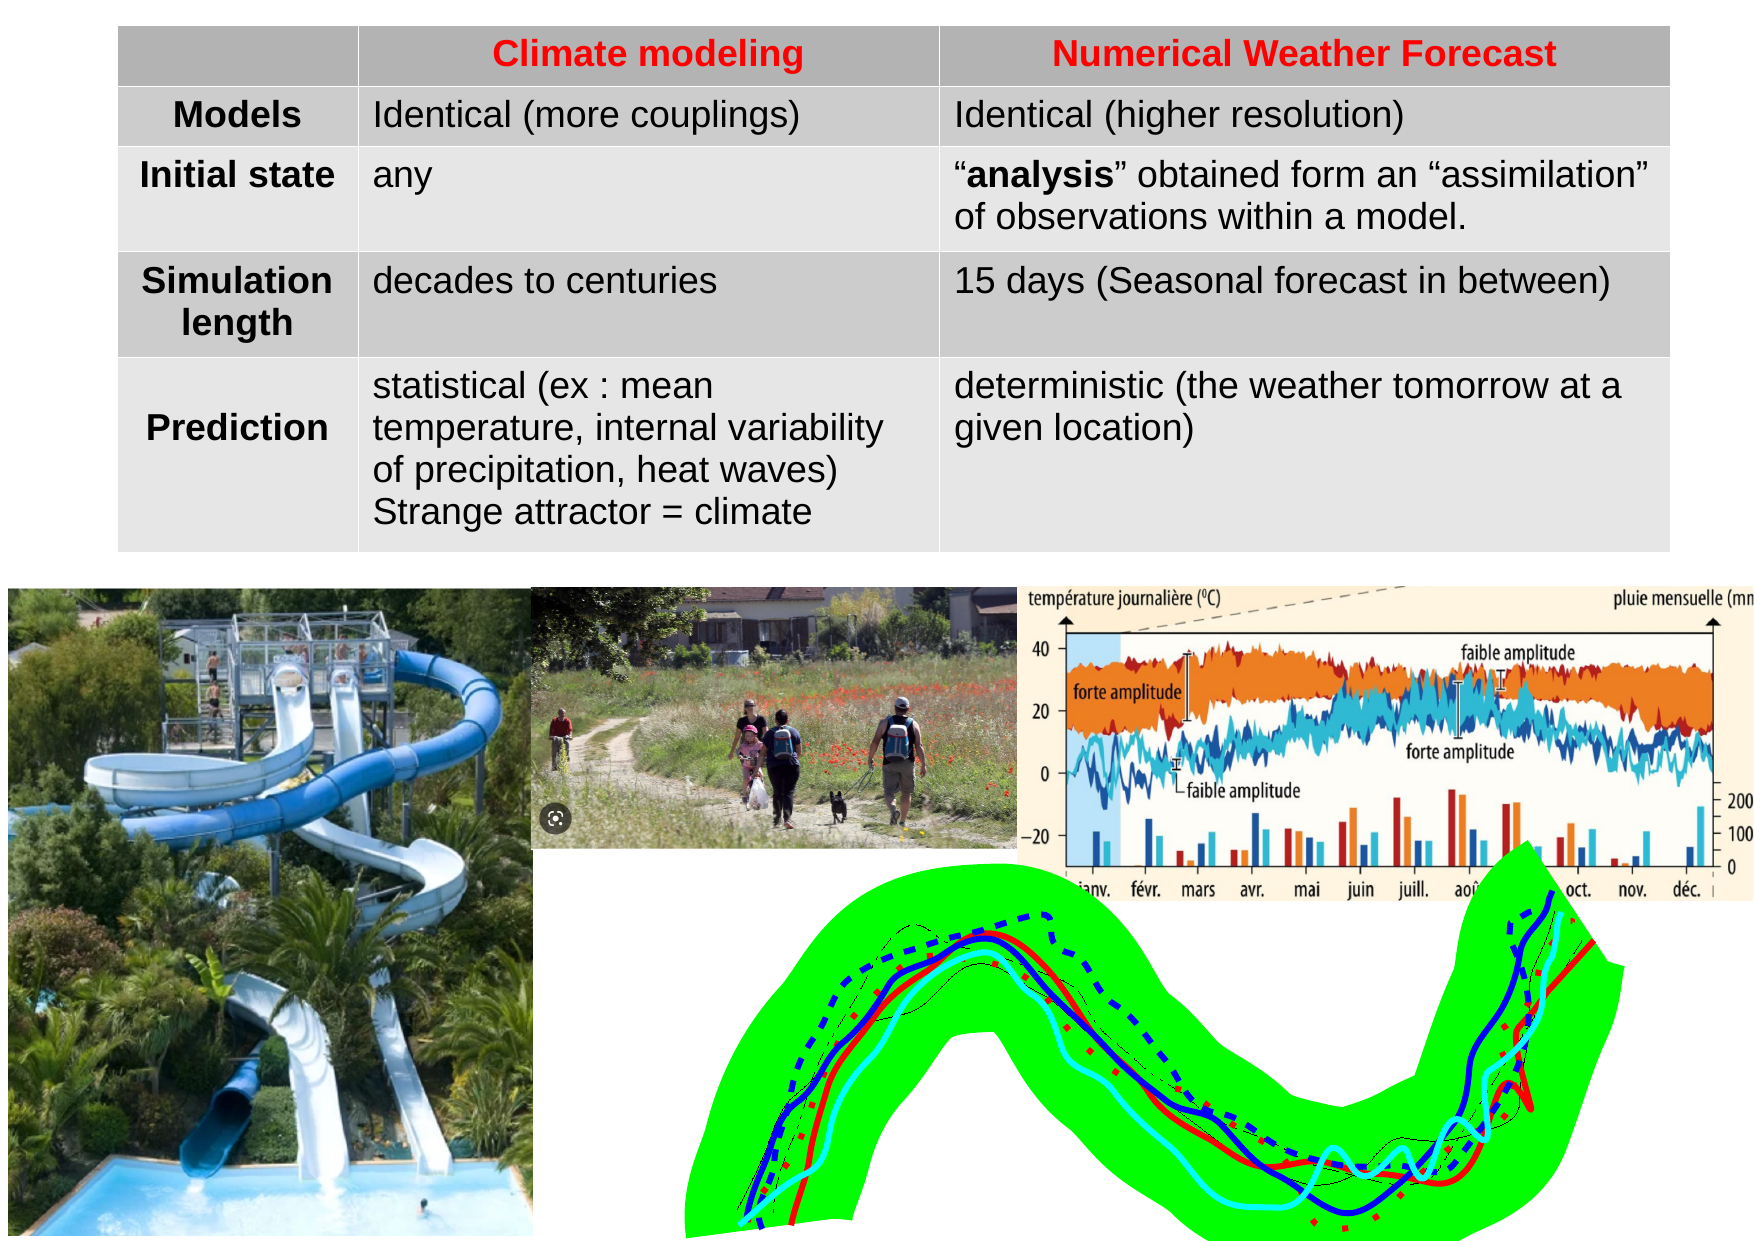

| | Climate modeling | Numerical Weather Forecast |
| --- | --- | --- |
| Models | Identical (more couplings) | Identical (higher resolution) |
| Initial state | any | “analysis” obtained form an “assimilation” of observations within a model. |
| Simulation length | decades to centuries | 15 days (Seasonal forecast in between) |
| Prediction | statistical (ex : mean temperature, internal variability of precipitation, heat waves) Strange attractor = climate | deterministic (the weather tomorrow at a given location) |